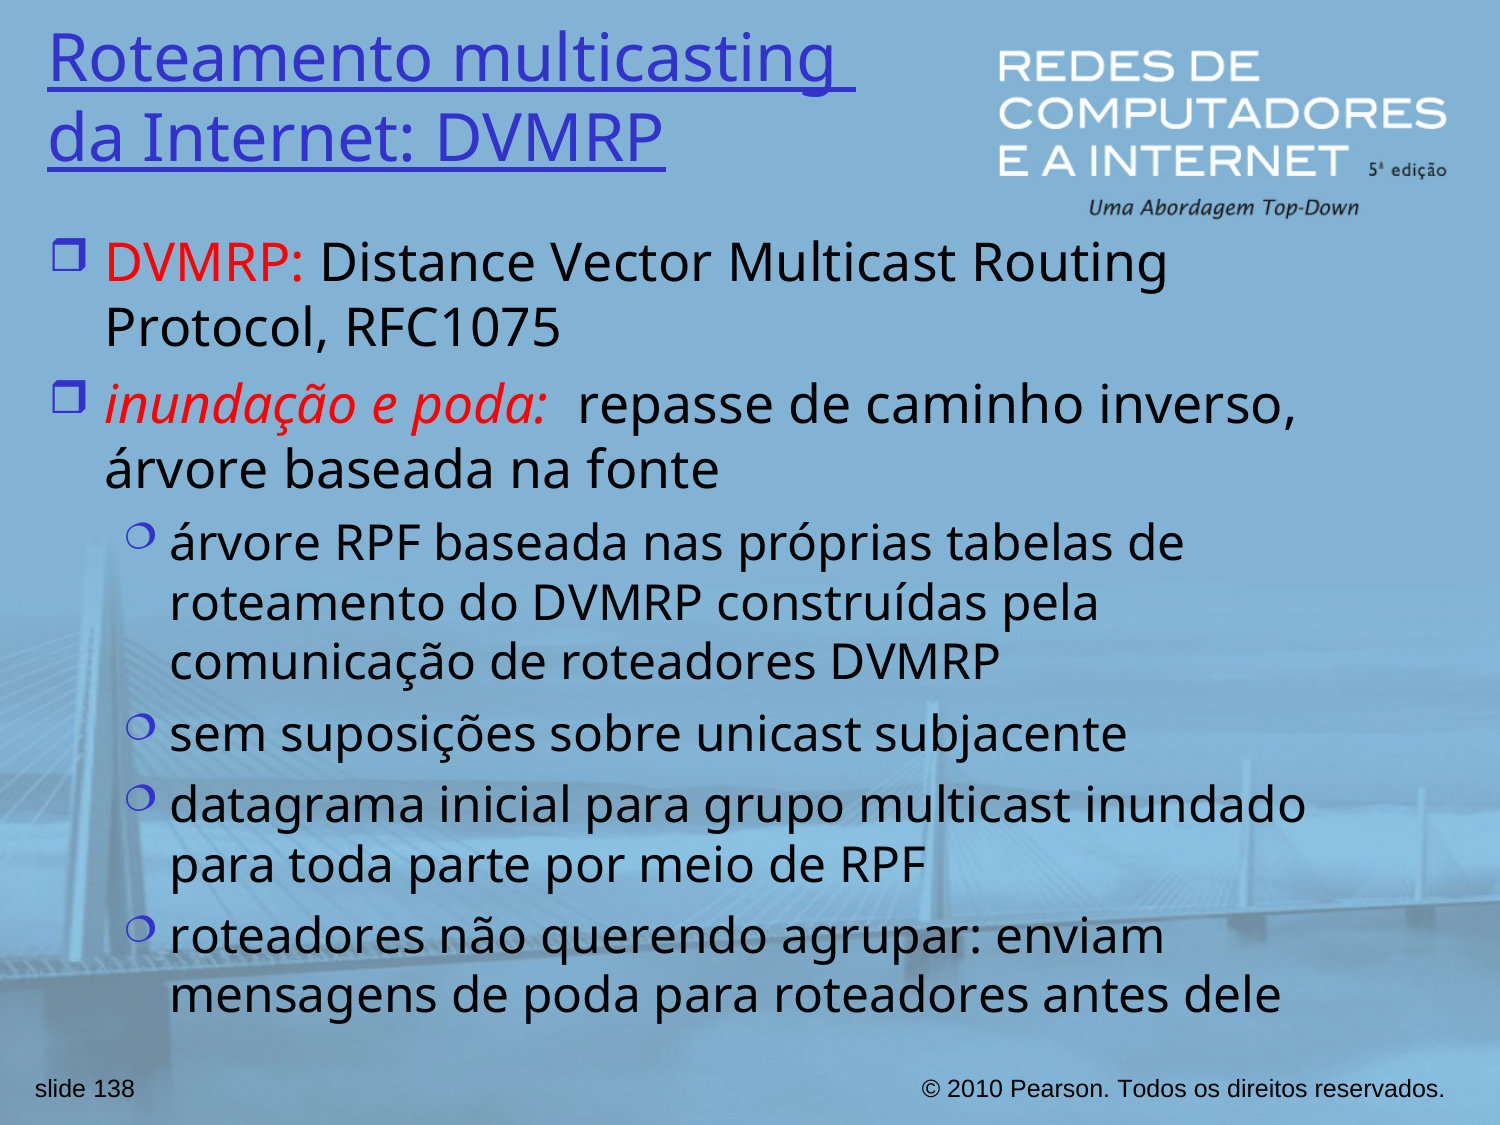

# Roteamento multicasting da Internet: DVMRP
DVMRP: Distance Vector Multicast Routing Protocol, RFC1075
inundação e poda: repasse de caminho inverso, árvore baseada na fonte
árvore RPF baseada nas próprias tabelas de roteamento do DVMRP construídas pela comunicação de roteadores DVMRP
sem suposições sobre unicast subjacente
datagrama inicial para grupo multicast inundado para toda parte por meio de RPF
roteadores não querendo agrupar: enviam mensagens de poda para roteadores antes dele